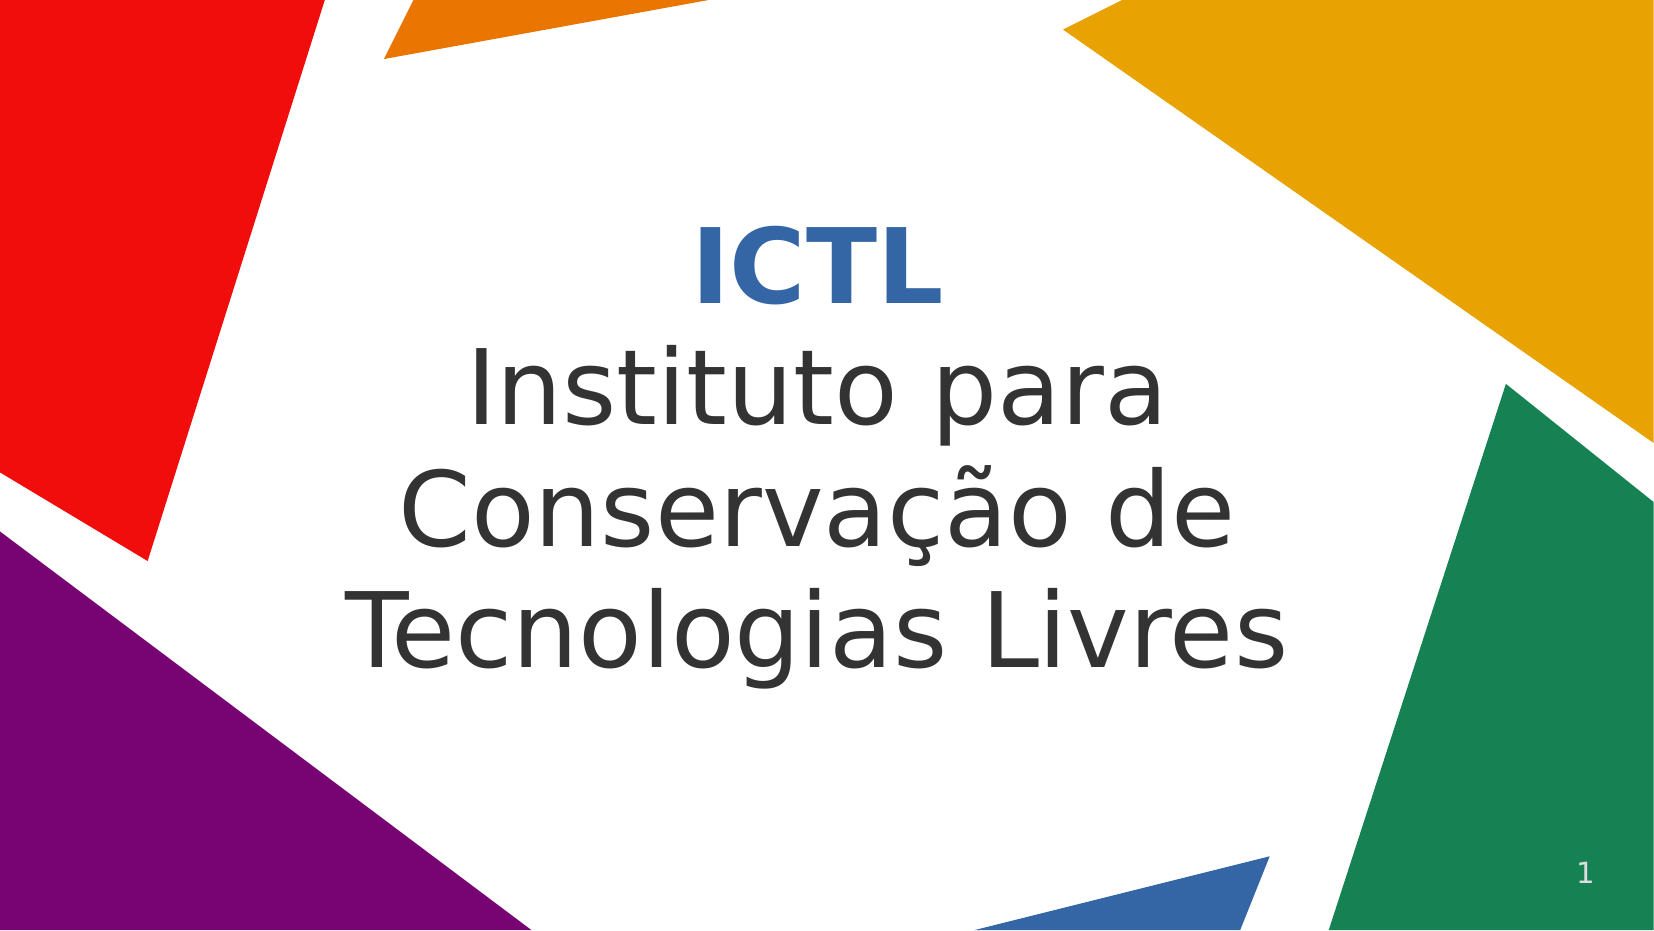

# ICTL Instituto para Conservação de Tecnologias Livres
1